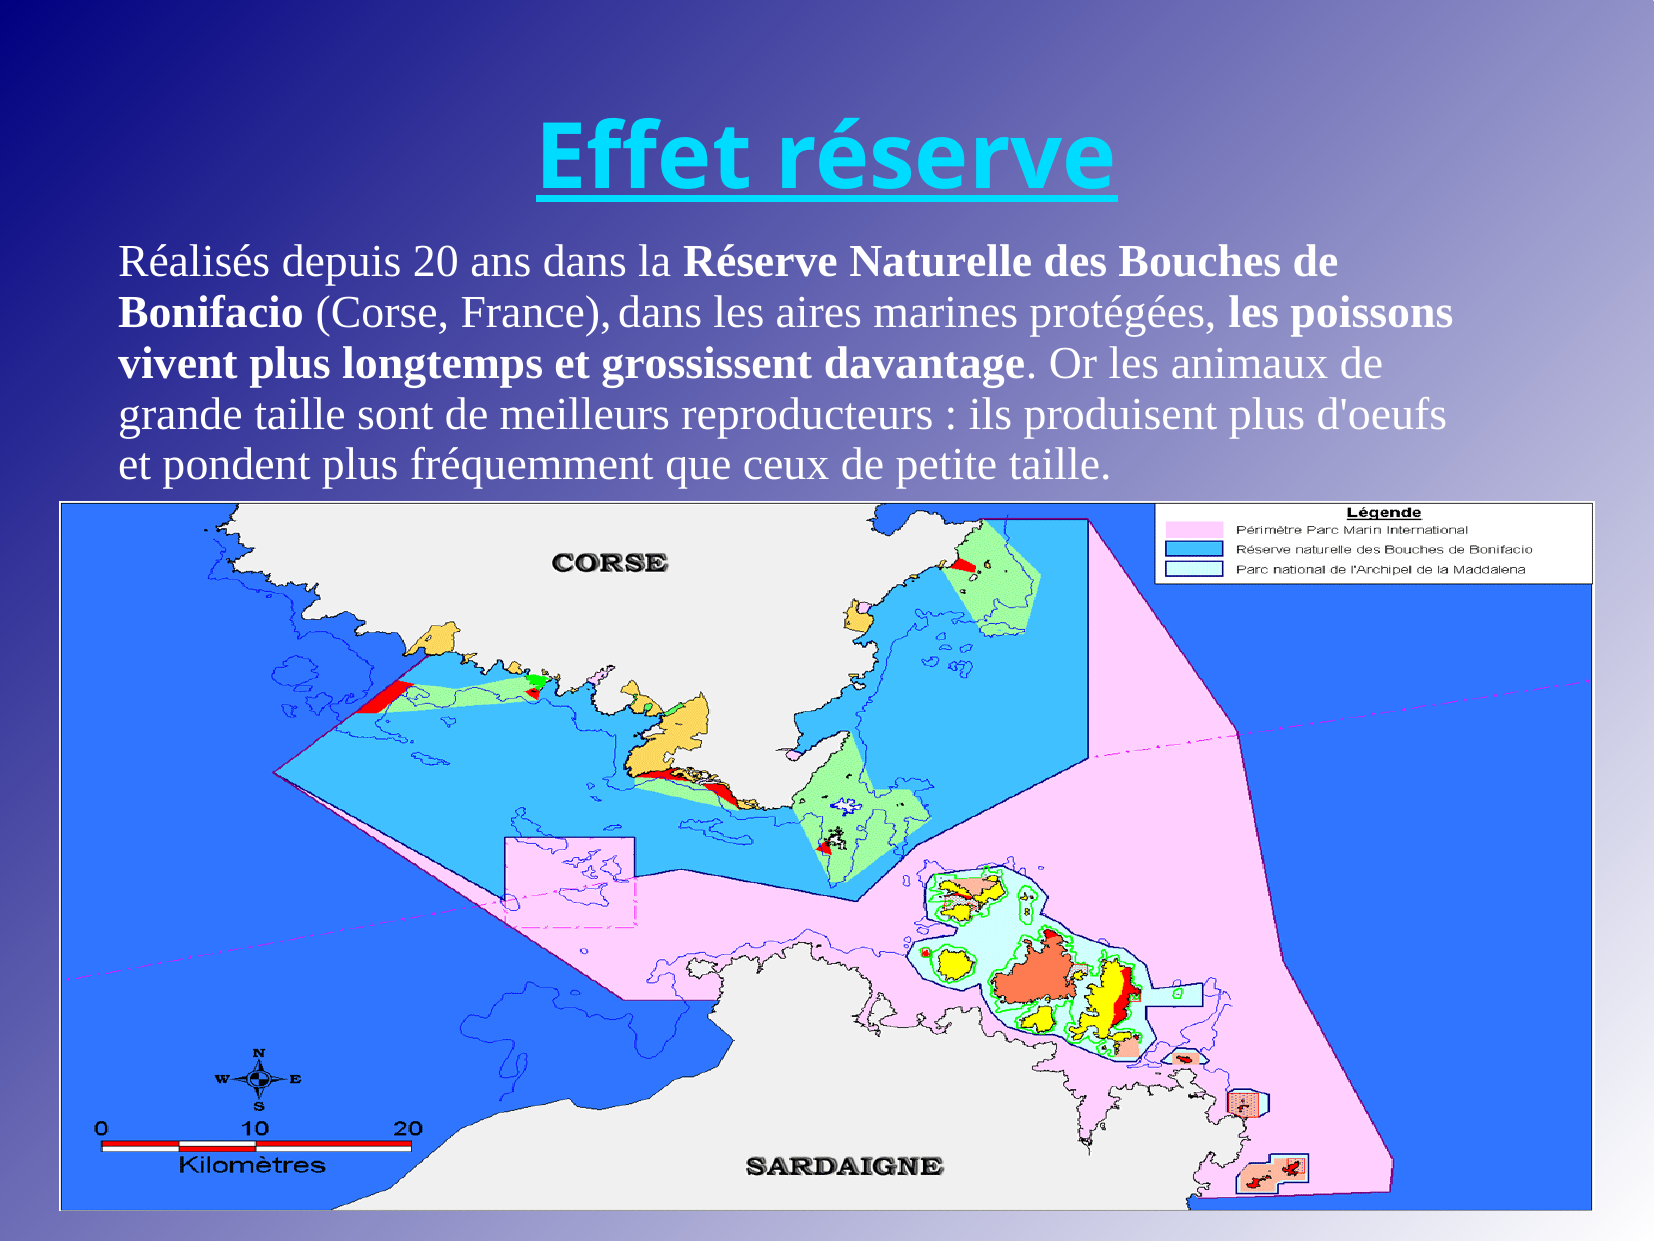

# Effet réserve
Réalisés depuis 20 ans dans la Réserve Naturelle des Bouches de Bonifacio (Corse, France), dans les aires marines protégées, les poissons vivent plus longtemps et grossissent davantage. Or les animaux de grande taille sont de meilleurs reproducteurs : ils produisent plus d'oeufs et pondent plus fréquemment que ceux de petite taille.